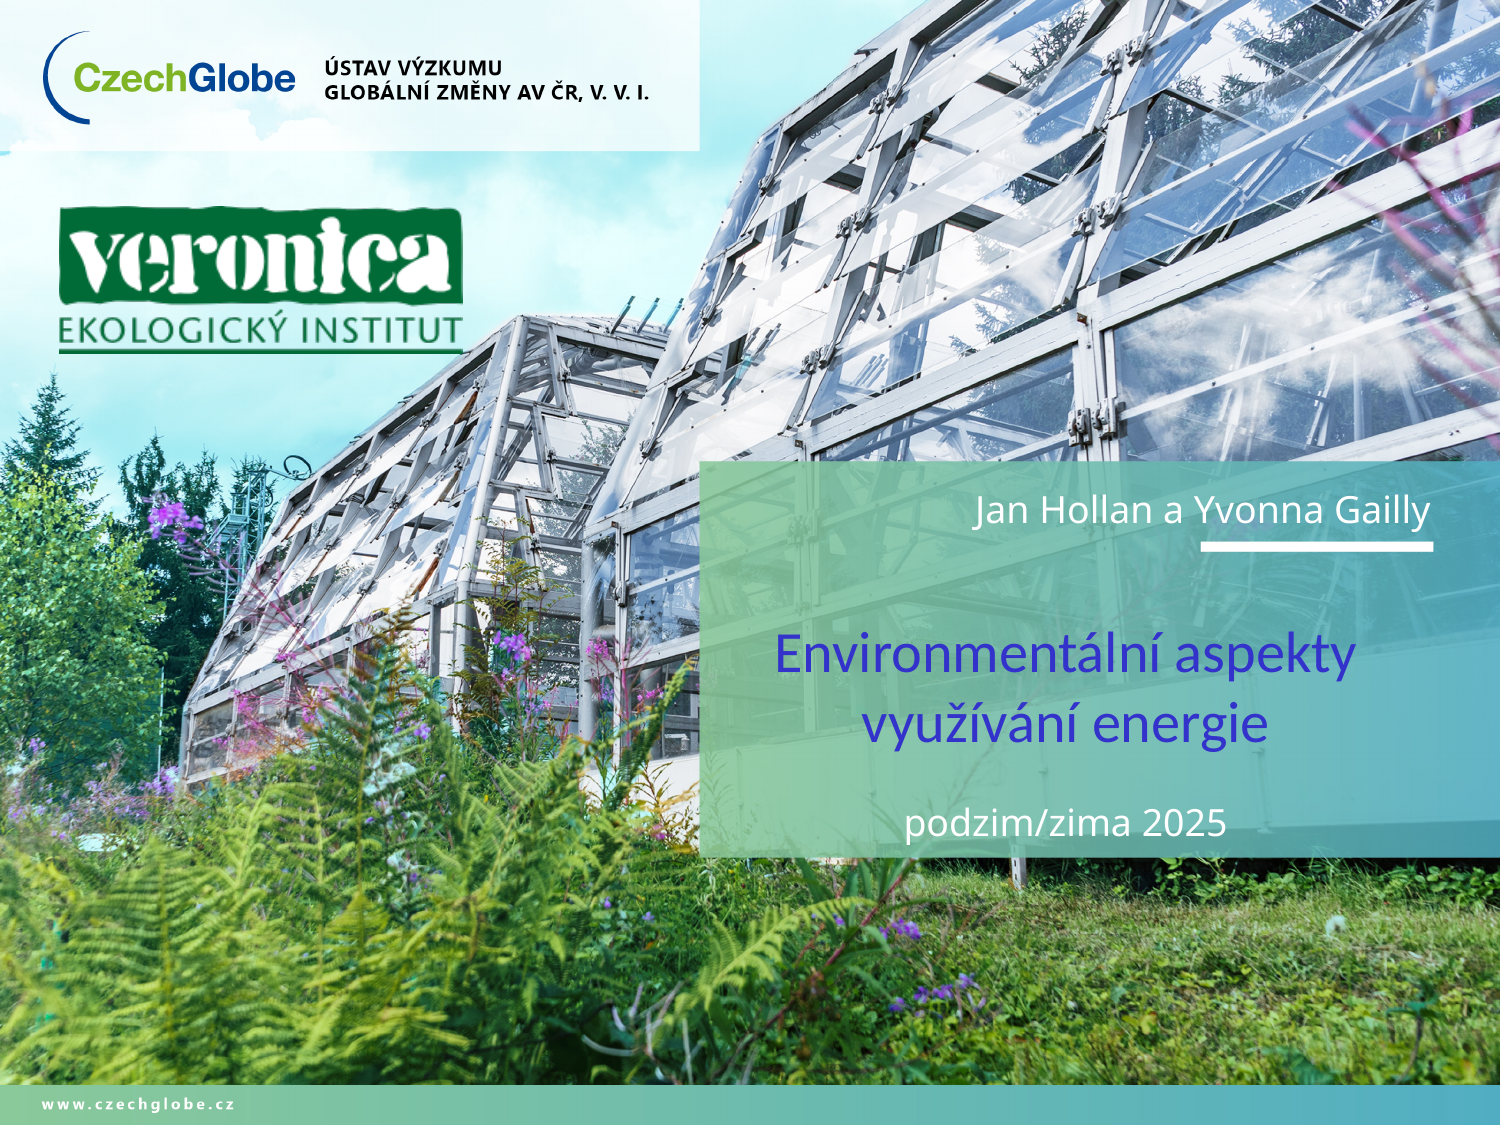

Jan Hollan a Yvonna Gailly
Environmentální aspekty využívání energie
podzim/zima 2025